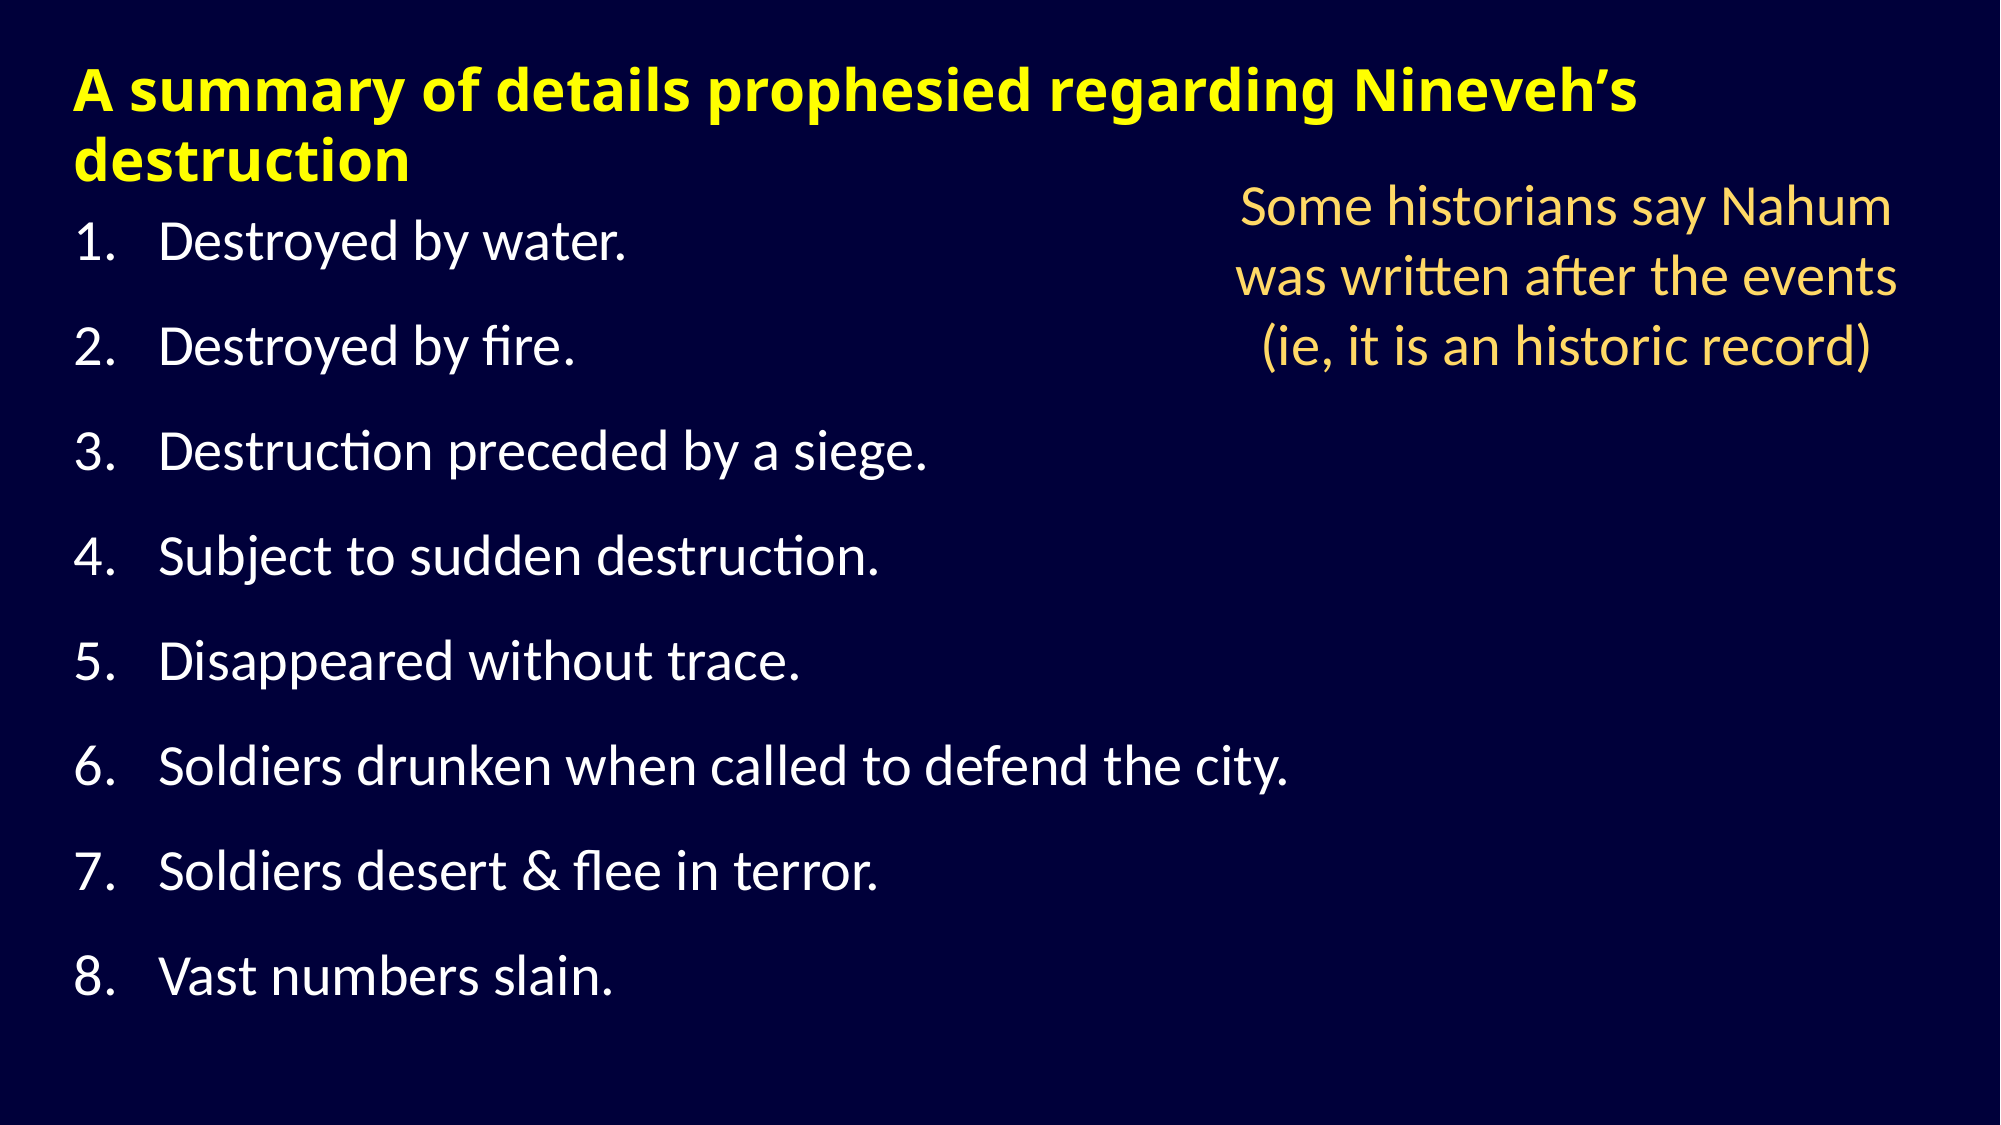

A summary of details prophesied regarding Nineveh’s destruction
Destroyed by water.
Destroyed by fire.
Destruction preceded by a siege.
Subject to sudden destruction.
Disappeared without trace.
Soldiers drunken when called to defend the city.
Soldiers desert & flee in terror.
Vast numbers slain.
Some historians say Nahum was written after the events (ie, it is an historic record)